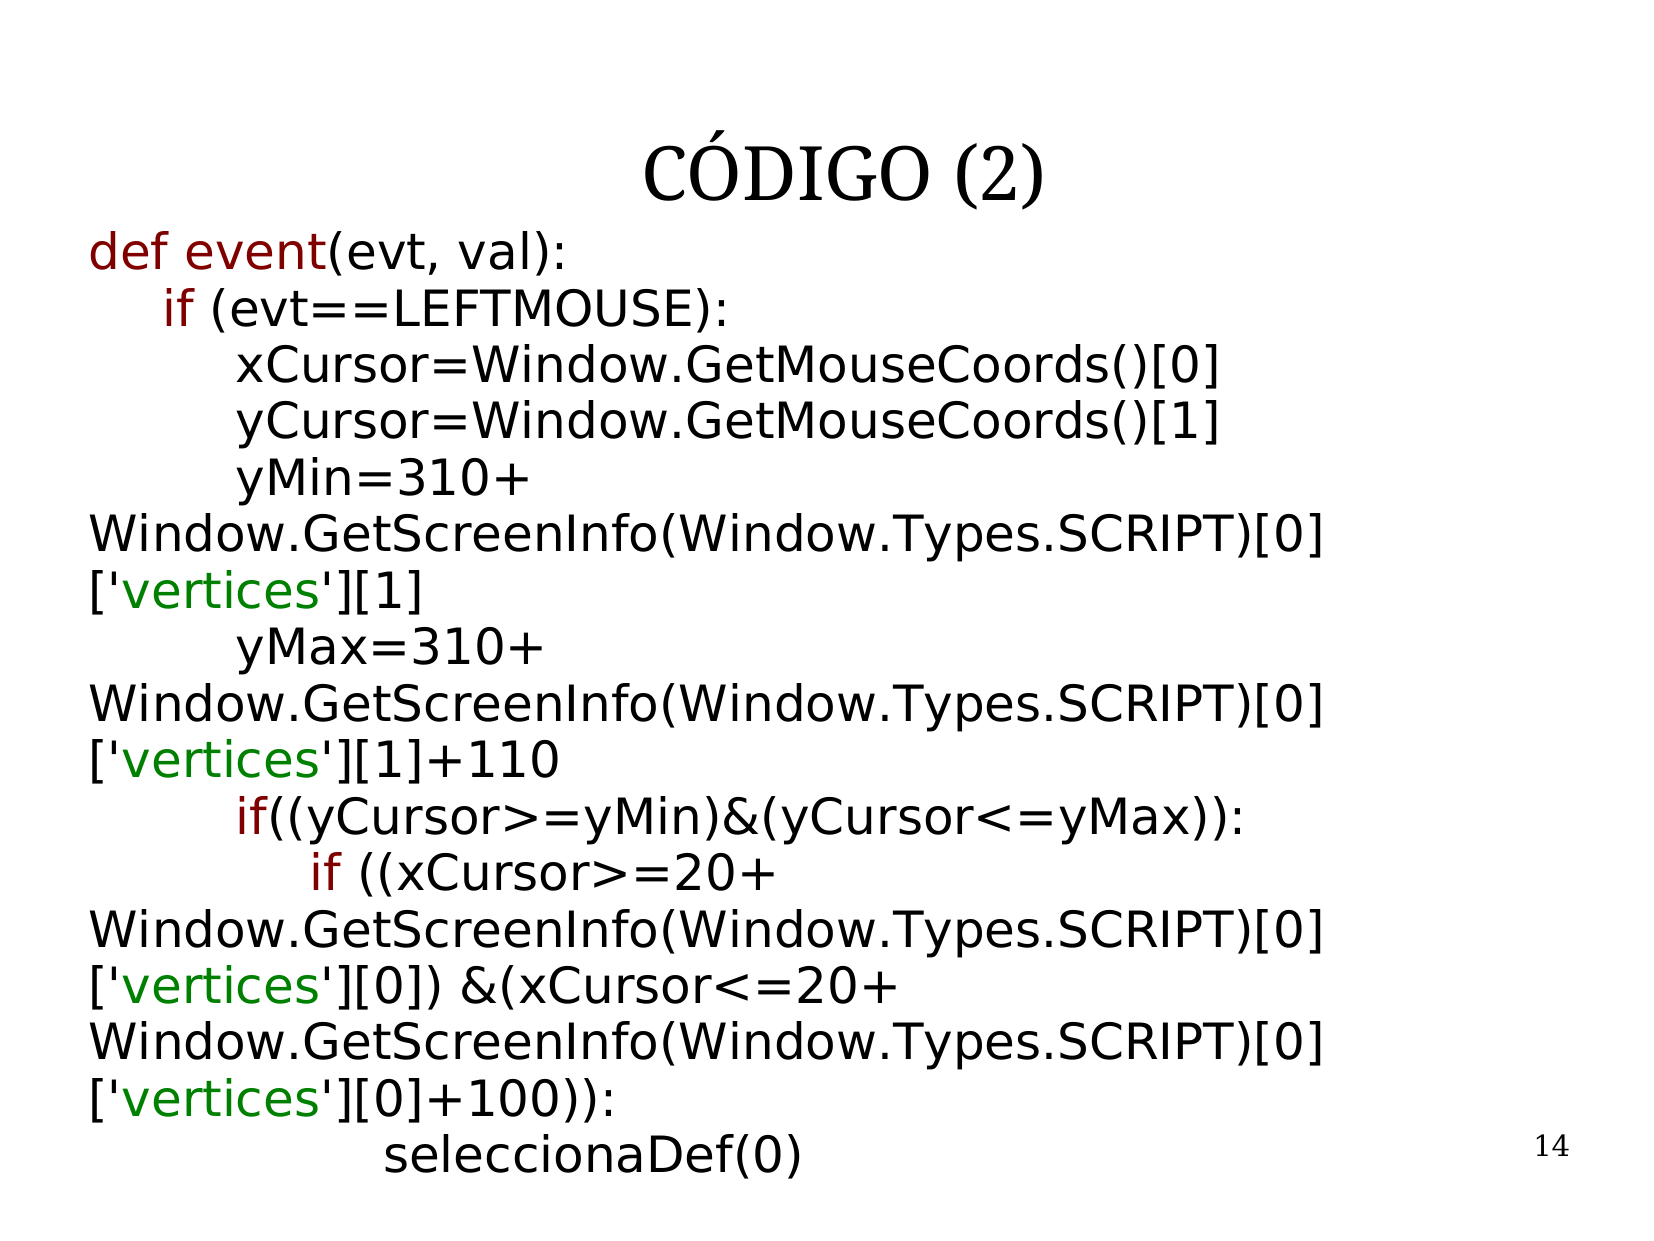

# CÓDIGO (2)
def event(evt, val):
	if (evt==LEFTMOUSE):
		xCursor=Window.GetMouseCoords()[0]
		yCursor=Window.GetMouseCoords()[1]
		yMin=310+ Window.GetScreenInfo(Window.Types.SCRIPT)[0]['vertices'][1]
		yMax=310+ Window.GetScreenInfo(Window.Types.SCRIPT)[0]['vertices'][1]+110
		if((yCursor>=yMin)&(yCursor<=yMax)):
			if ((xCursor>=20+ Window.GetScreenInfo(Window.Types.SCRIPT)[0]['vertices'][0]) &(xCursor<=20+ Window.GetScreenInfo(Window.Types.SCRIPT)[0]['vertices'][0]+100)):
				seleccionaDef(0)
14